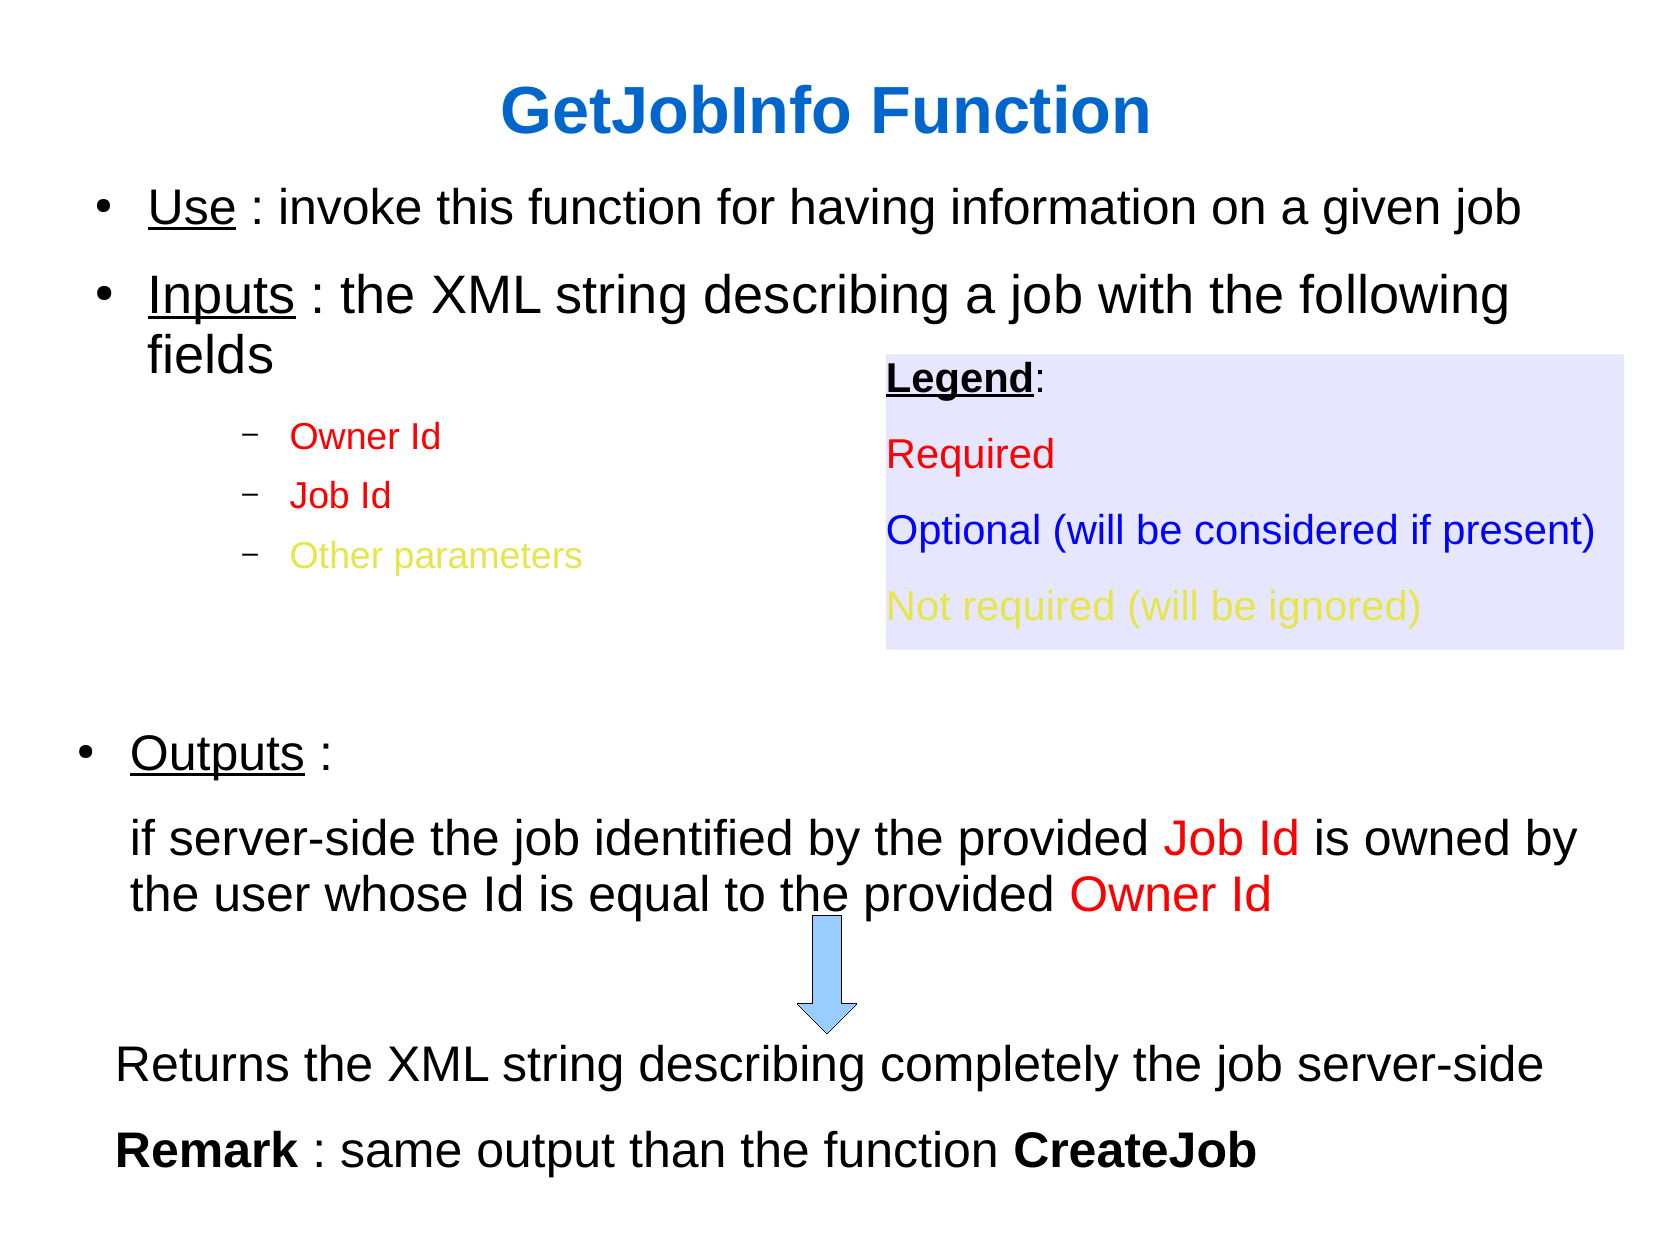

# GetJobInfo Function
Use : invoke this function for having information on a given job
Inputs : the XML string describing a job with the following fields
Owner Id
Job Id
Other parameters
Legend:
Required
Optional (will be considered if present)
Not required (will be ignored)
Outputs :
if server-side the job identified by the provided Job Id is owned by the user whose Id is equal to the provided Owner Id
 Returns the XML string describing completely the job server-side
 Remark : same output than the function CreateJob